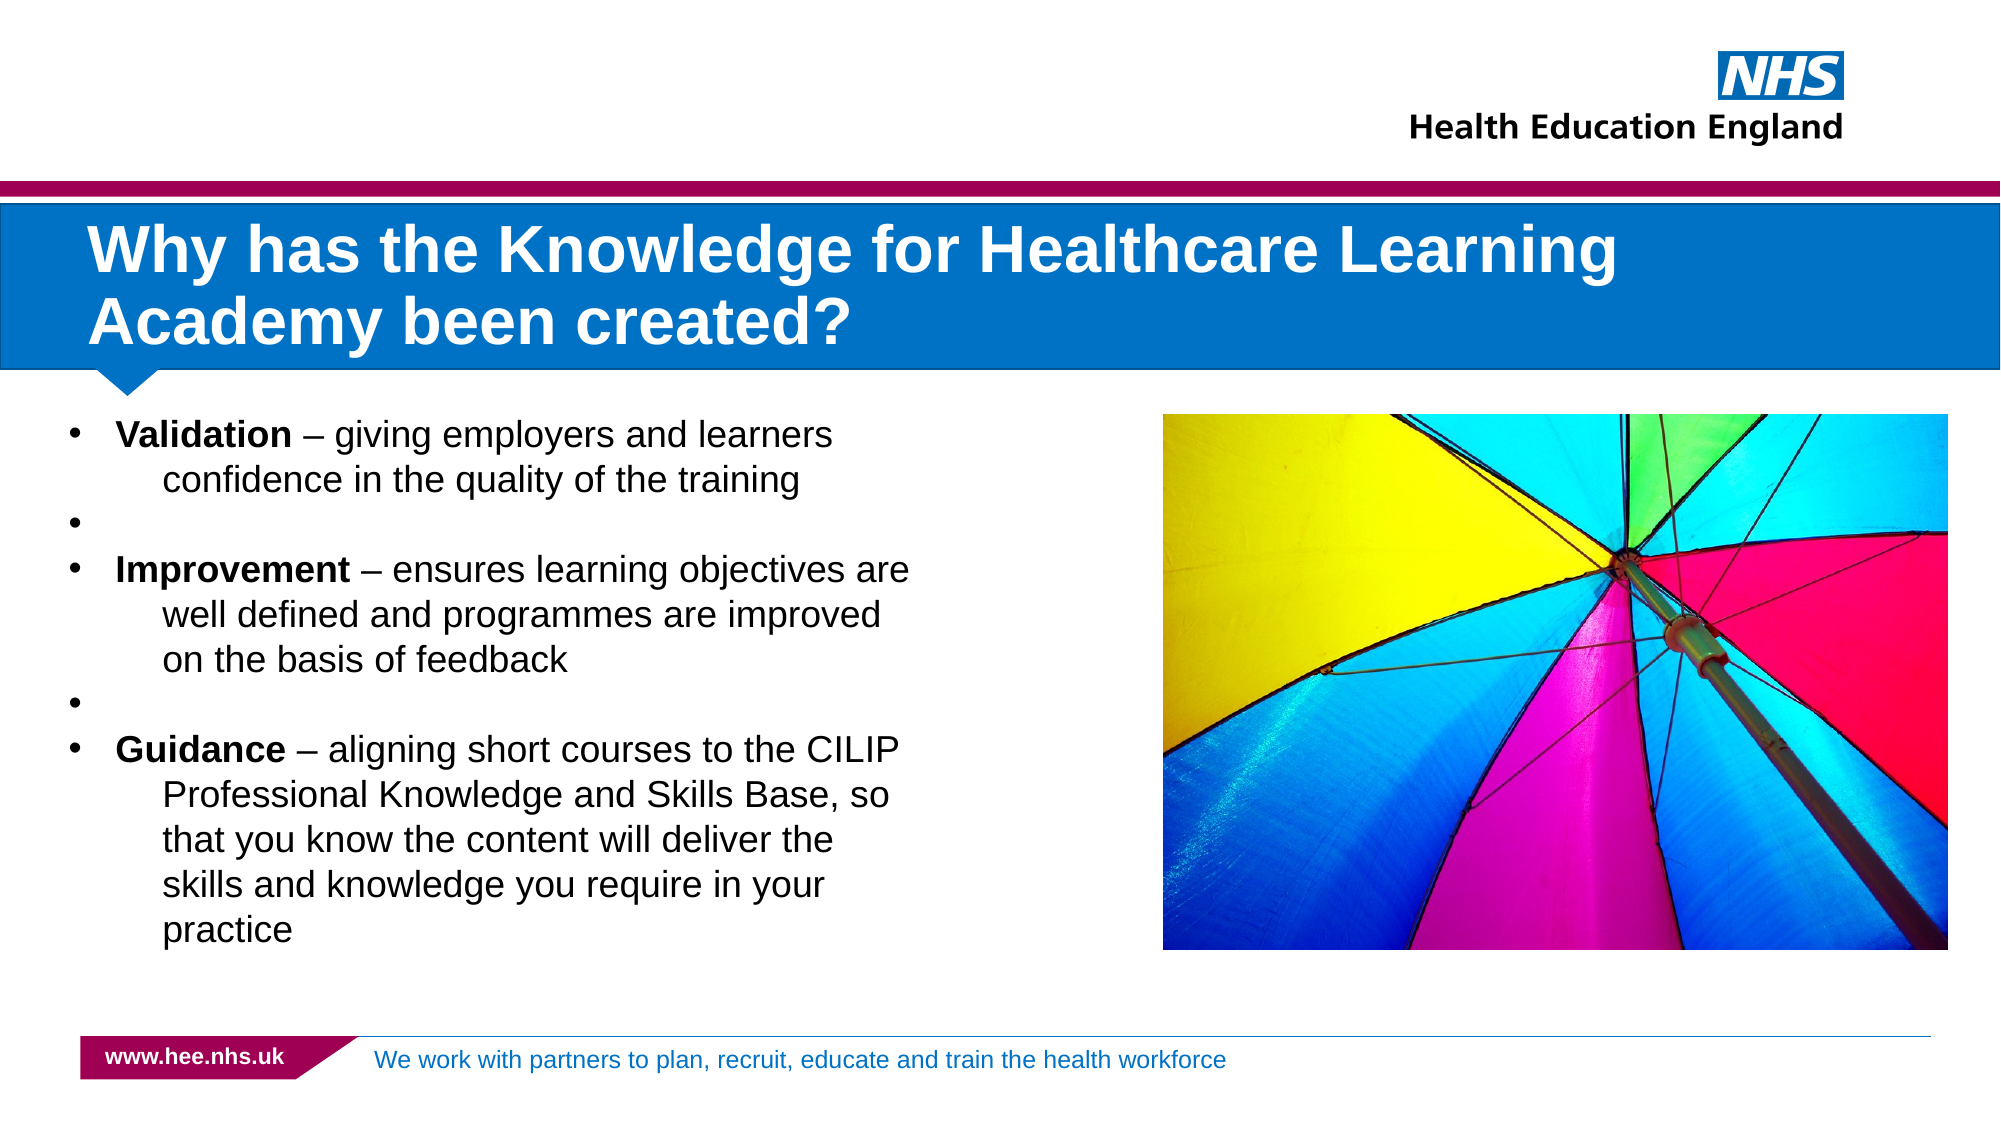

# Why has the Knowledge for Healthcare Learning Academy been created?
Validation – giving employers and learners confidence in the quality of the training
Improvement – ensures learning objectives are well defined and programmes are improved on the basis of feedback
Guidance – aligning short courses to the CILIP Professional Knowledge and Skills Base, so that you know the content will deliver the skills and knowledge you require in your practice